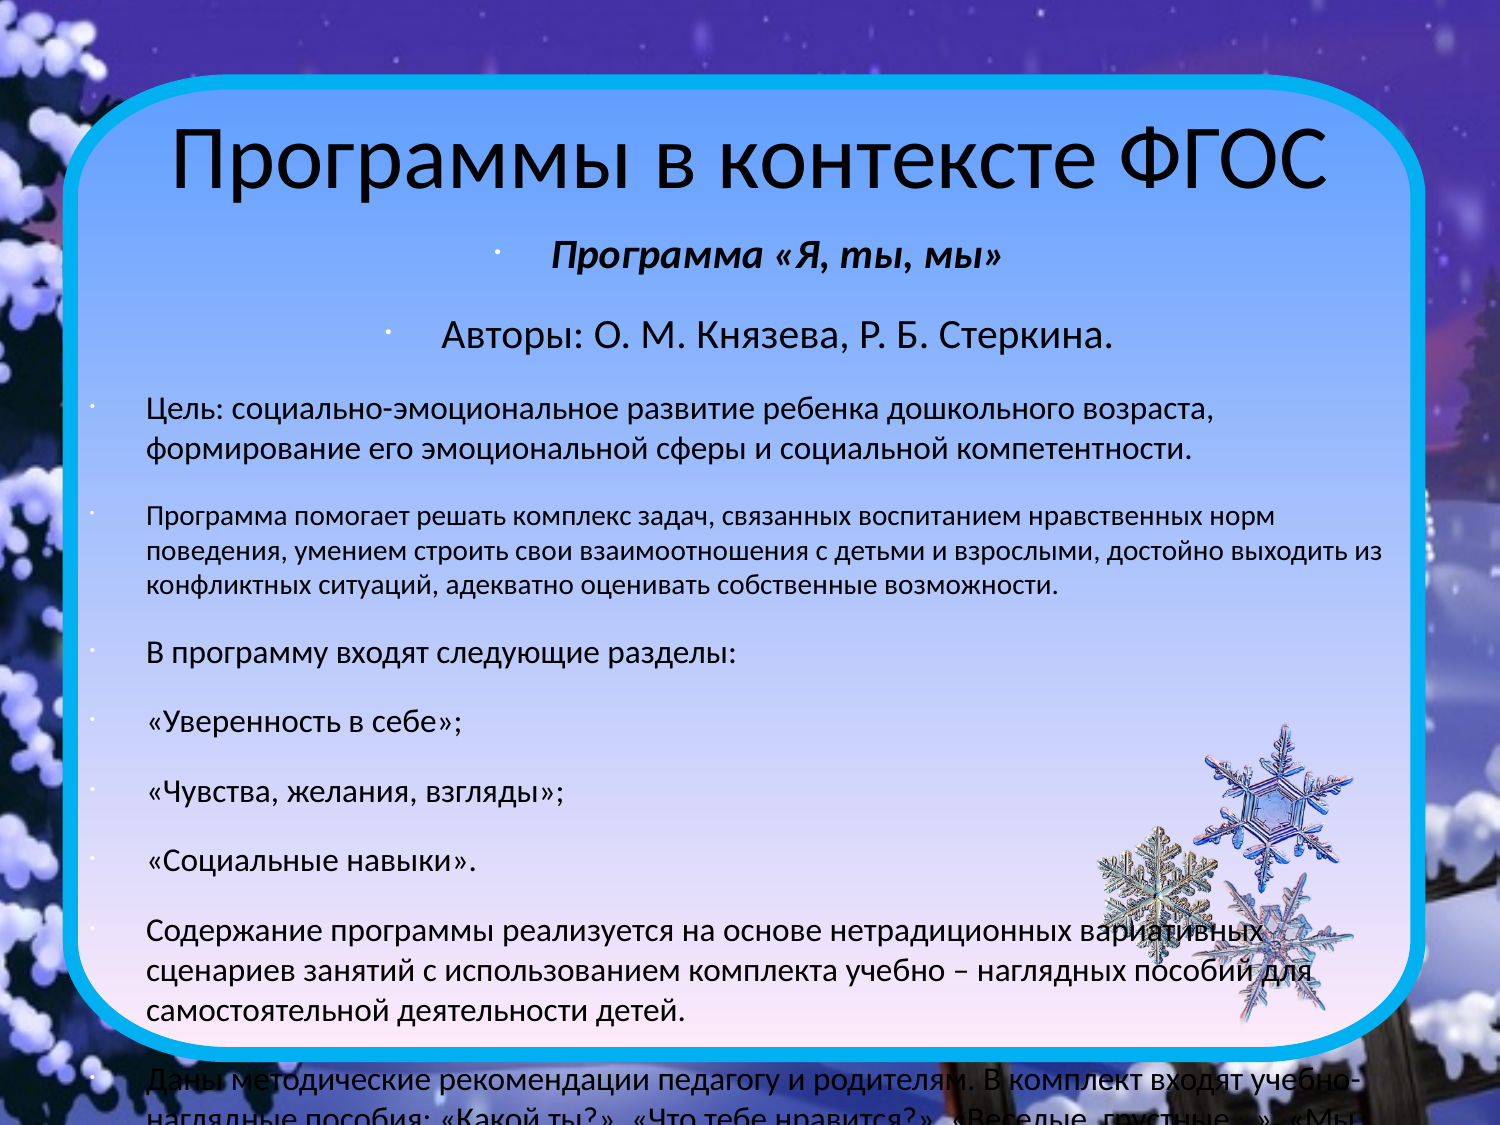

# Программы в контексте ФГОС
Программа «Я, ты, мы»
Авторы: О. М. Князева, Р. Б. Стеркина.
Цель: социально-эмоциональное развитие ребенка дошкольного возраста, формирование его эмоциональной сферы и социальной компетентности.
Программа помогает решать комплекс задач, связанных воспитанием нравственных норм поведения, умением строить свои взаимоотношения с детьми и взрослыми, достойно выходить из конфликт­ных ситуаций, адекватно оценивать собственные возможности.
В программу входят следующие разделы:
«Уверенность в себе»;
«Чувства, желания, взгляды»;
«Социальные навыки».
Содержание программы реализуется на основе нетрадиционных вариативных сценариев занятий с использованием комплекта учебно – наглядных пособий для самостоятельной деятельности детей.
Даны методические рекомендации педагогу и родителям. В комплект входят учебно-наглядные пособия: «Какой ты?», «Что тебе нравится?», «Веселые, грустные...», «Мы все разные», «Как вести себя?», «С кем ты дружишь?»
Рекомендована Министерством образования РФ